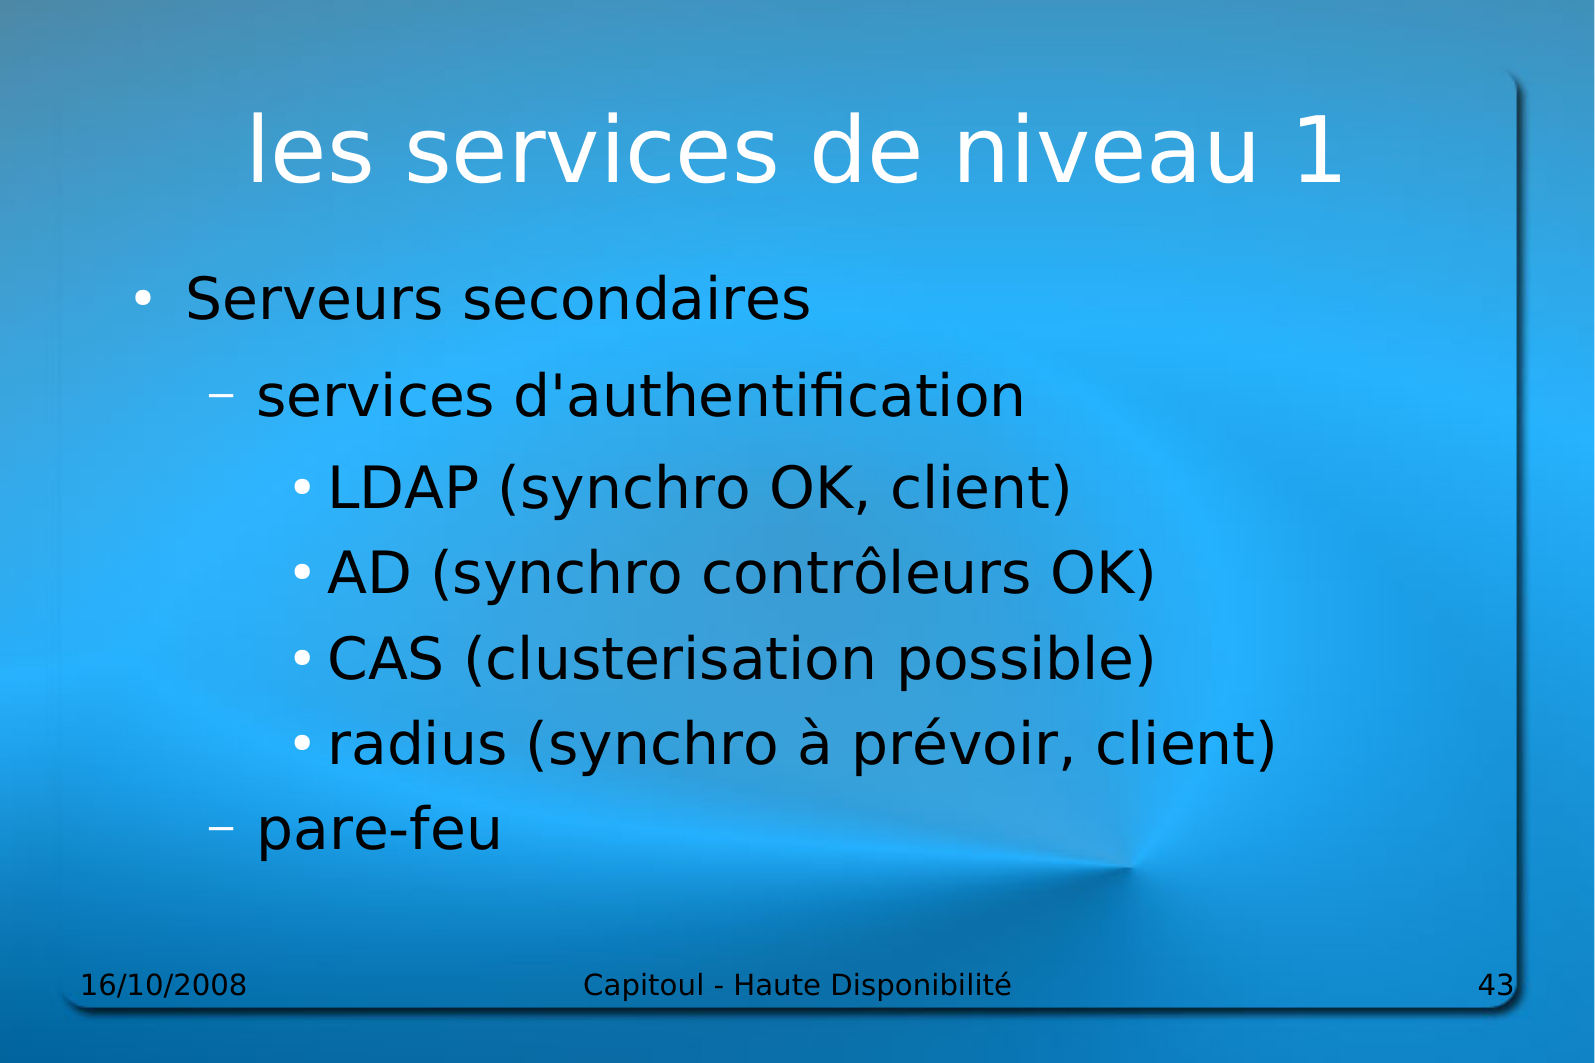

# les services de niveau 1
Serveurs secondaires
services d'authentification
LDAP (synchro OK, client)
AD (synchro contrôleurs OK)
CAS (clusterisation possible)
radius (synchro à prévoir, client)
pare-feu
16/10/2008
Capitoul - Haute Disponibilité
43